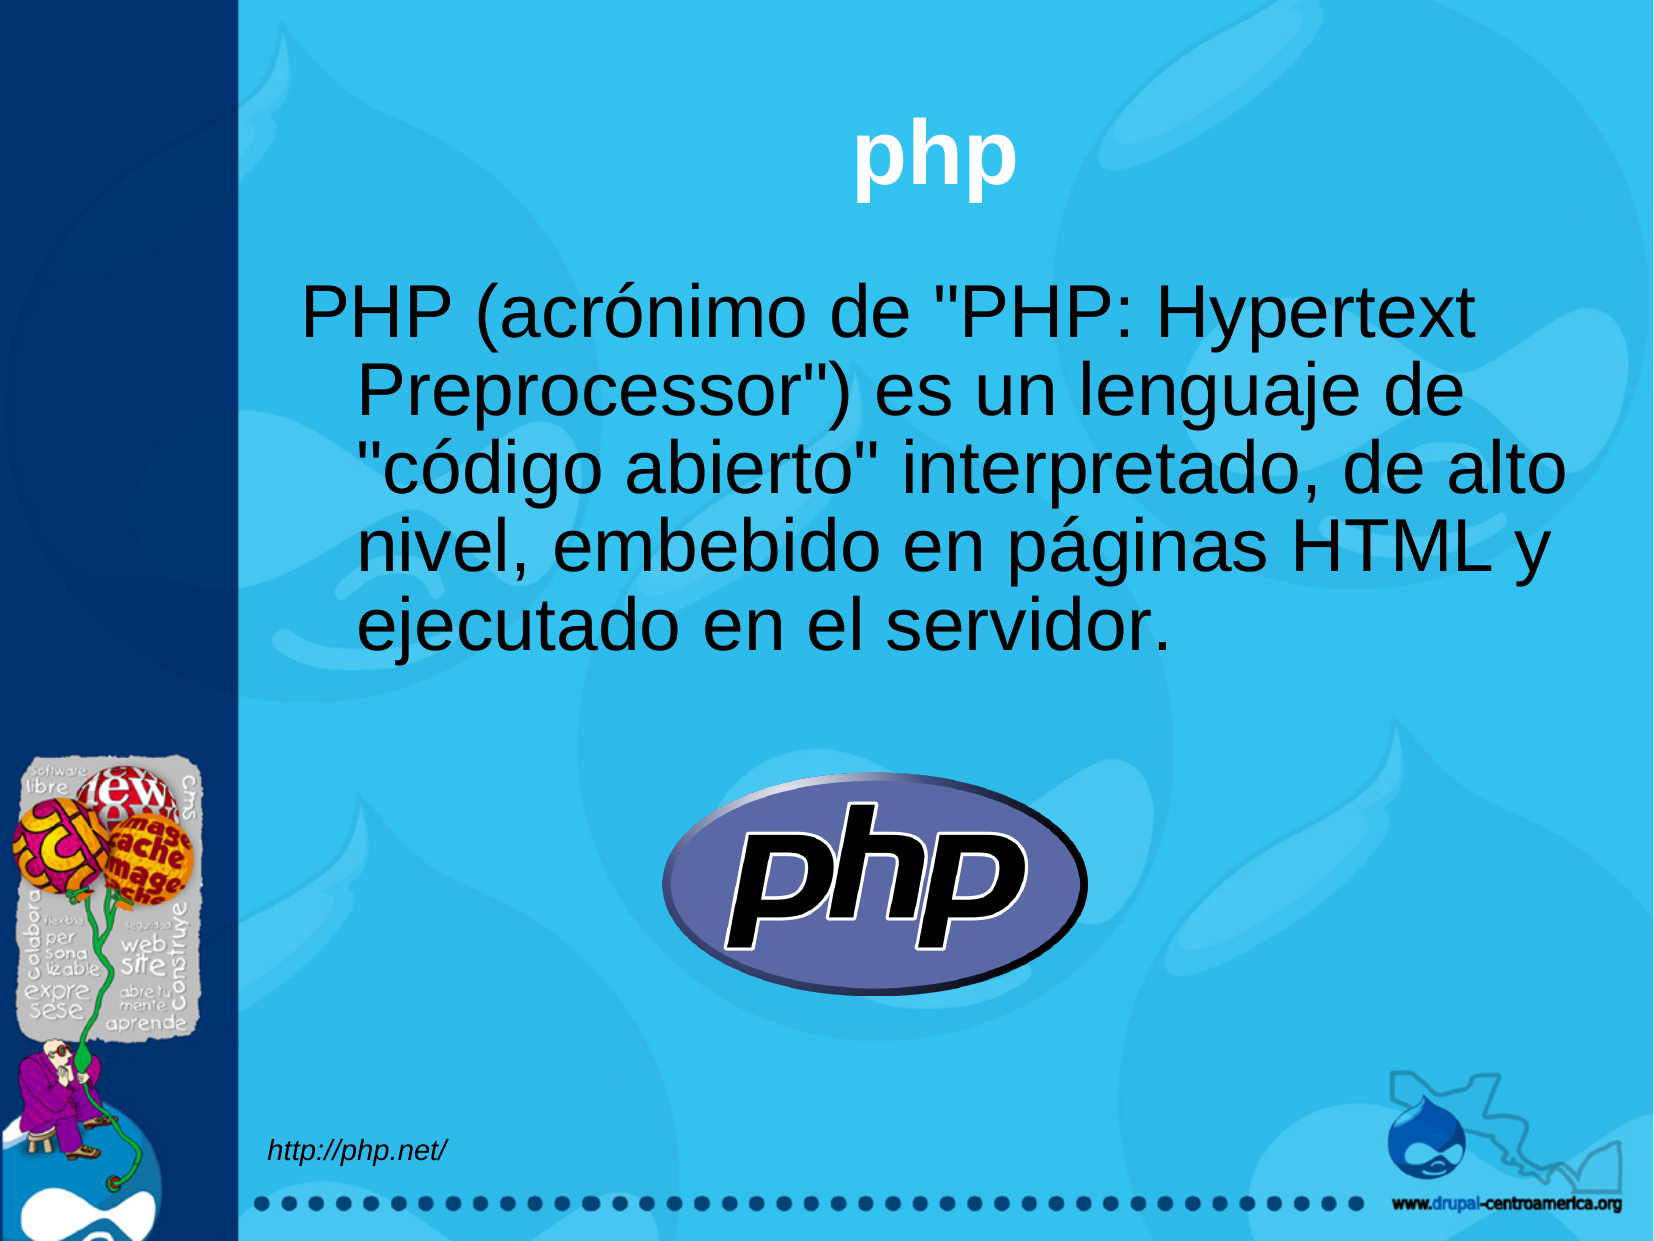

# php
PHP (acrónimo de "PHP: Hypertext Preprocessor") es un lenguaje de "código abierto" interpretado, de alto nivel, embebido en páginas HTML y ejecutado en el servidor.
http://php.net/